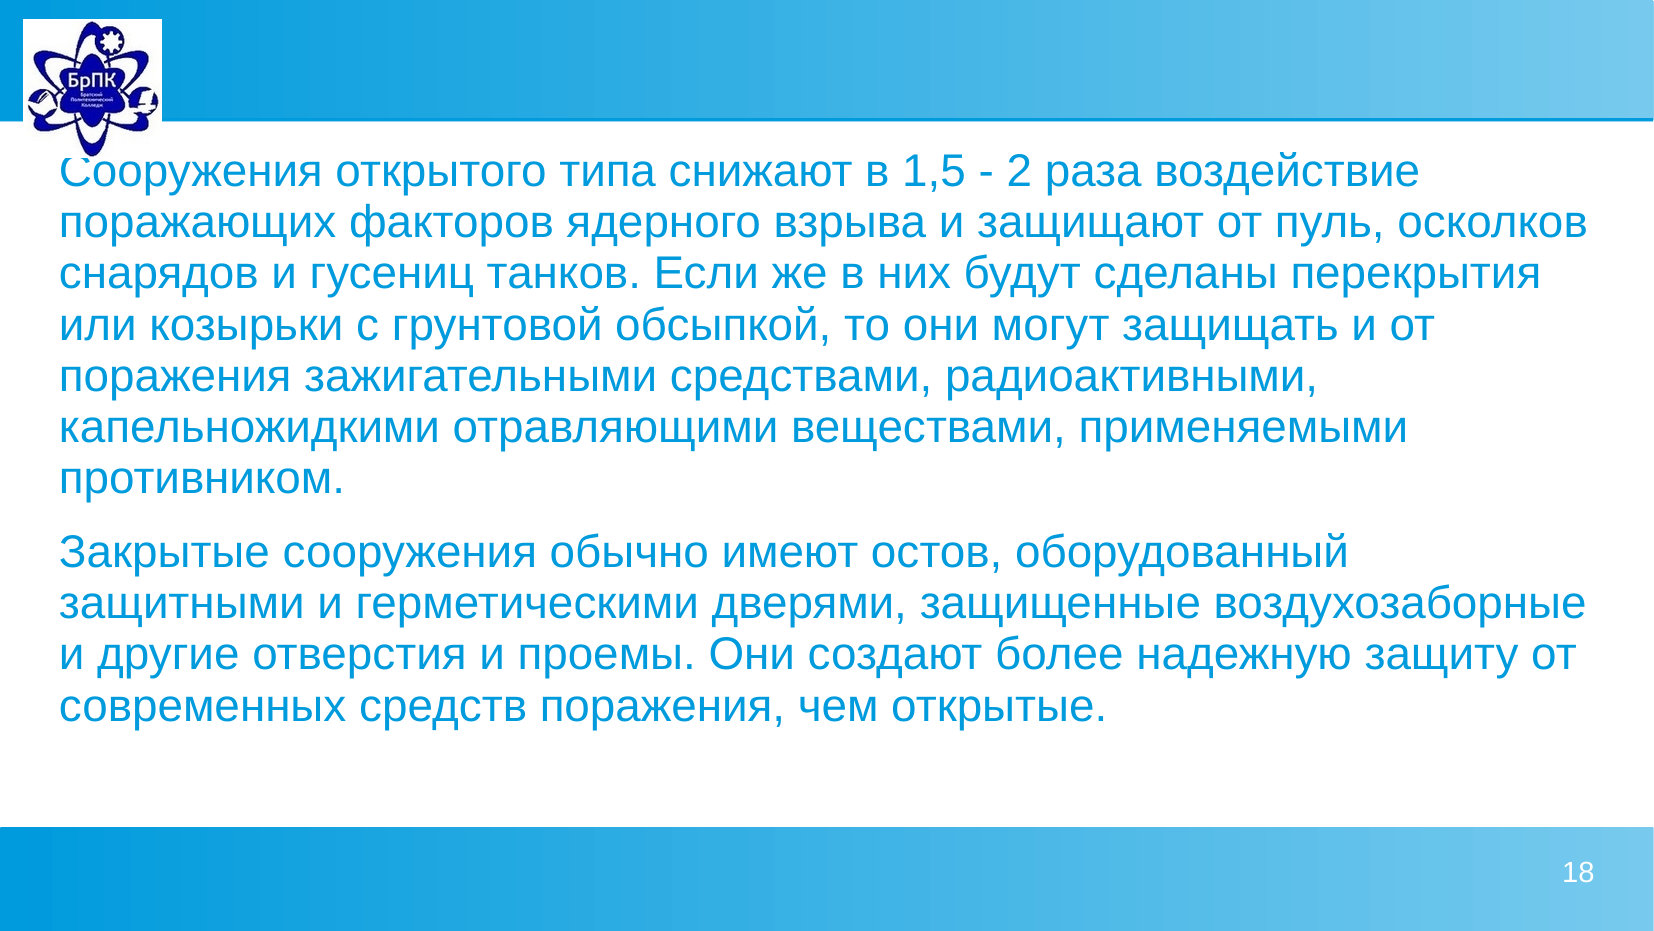

# Сооружения открытого типа снижают в 1,5 - 2 раза воздействие поражающих факторов ядерного взрыва и защищают от пуль, осколков снарядов и гусениц танков. Если же в них будут сделаны перекрытия или козырьки с грунтовой обсыпкой, то они могут защищать и от поражения зажигательными средствами, радиоактивными, капельножидкими отравляющими веществами, применяемыми противником.
Закрытые сооружения обычно имеют остов, оборудованный защитными и герметическими дверями, защищенные воздухозаборные и другие отверстия и проемы. Они создают более надежную защиту от современных средств поражения, чем открытые.
18